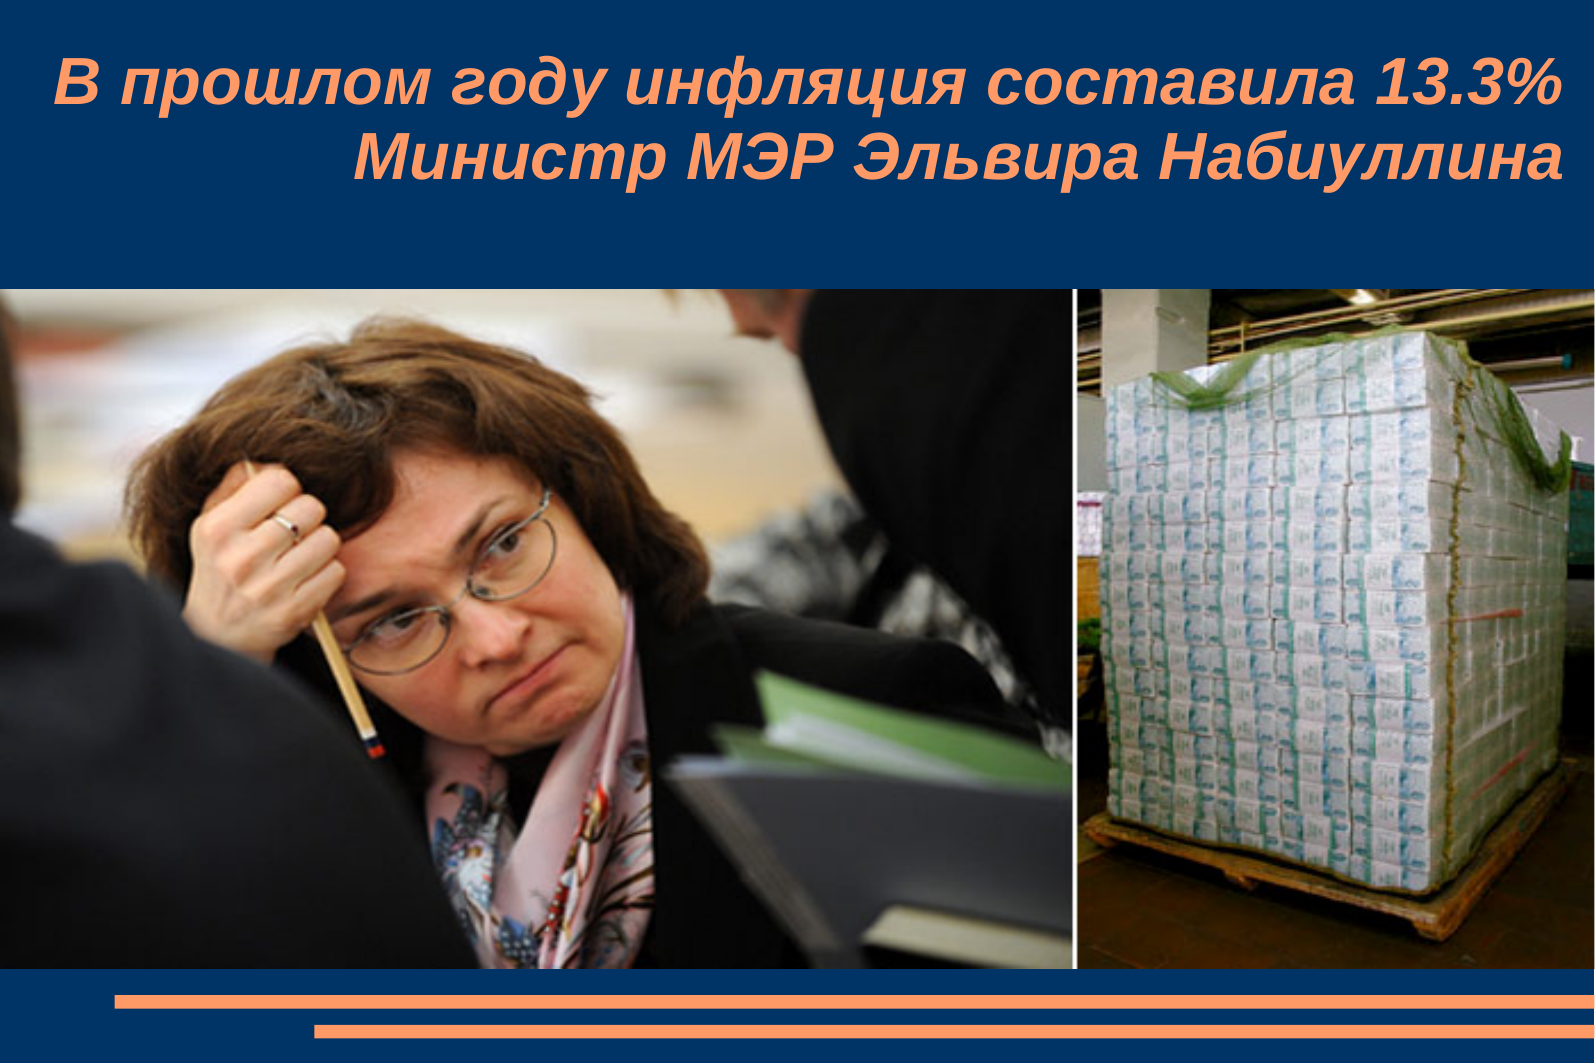

# В прошлом году инфляция составила 13.3% Министр МЭР Эльвира Набиуллина